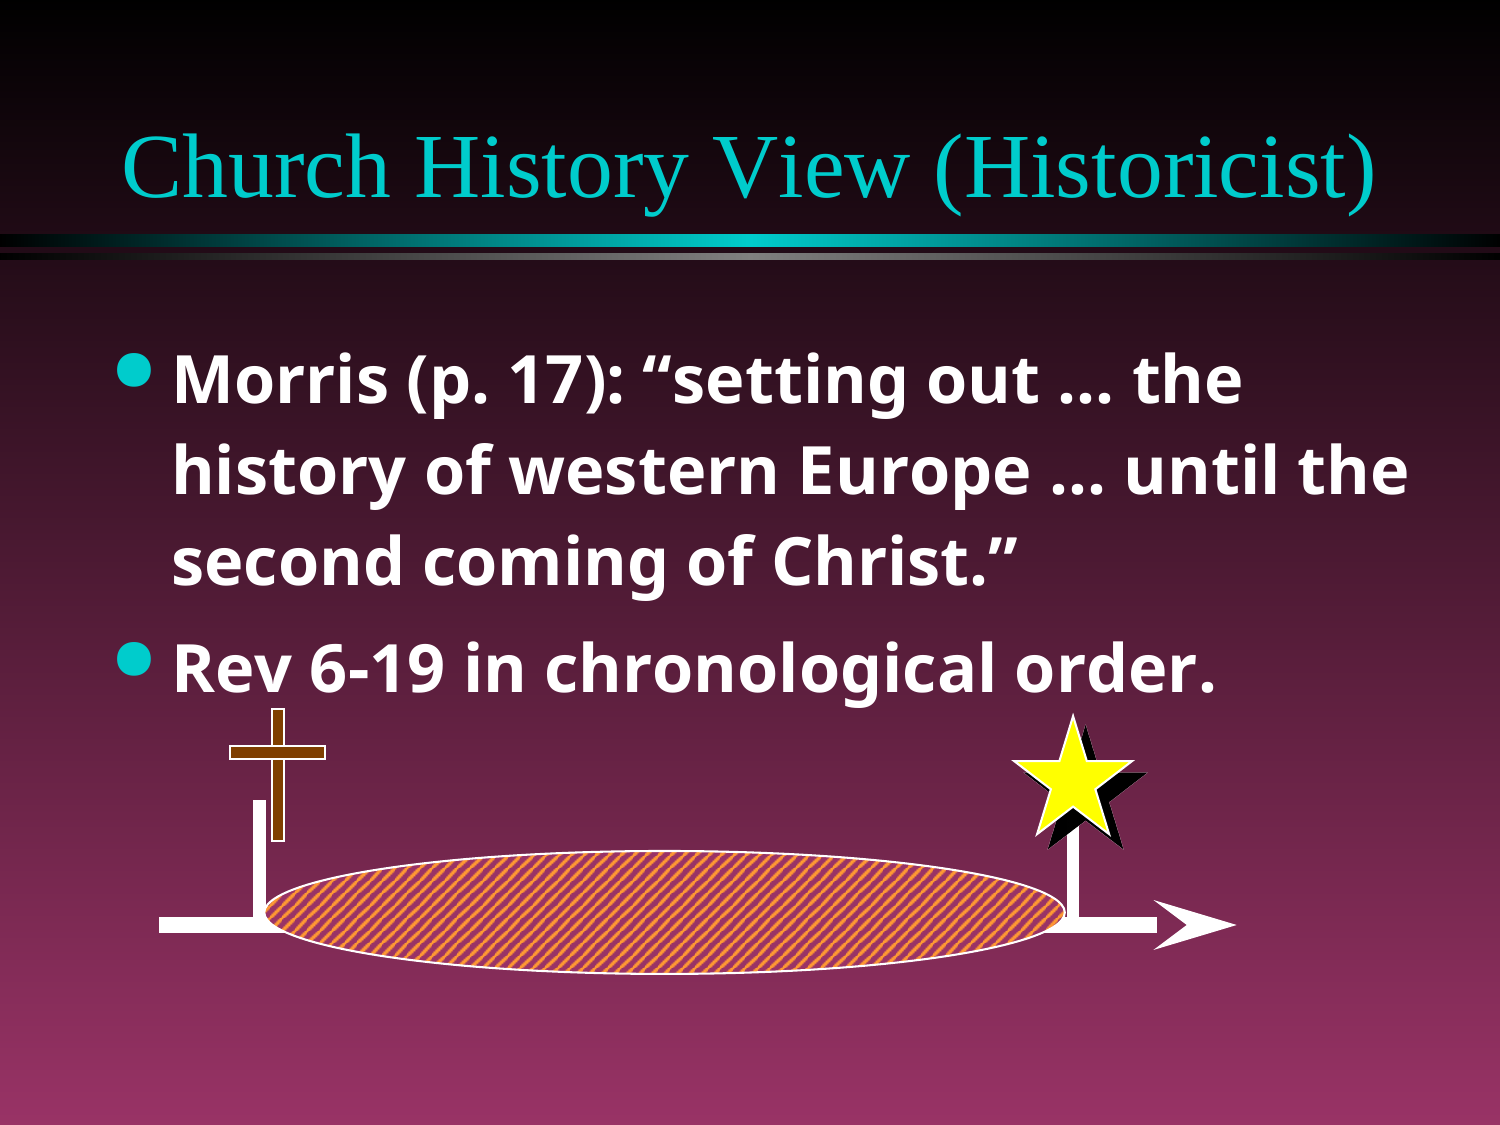

# Church History View (Historicist)
Morris (p. 17): “setting out … the history of western Europe … until the second coming of Christ.”
Rev 6-19 in chronological order.